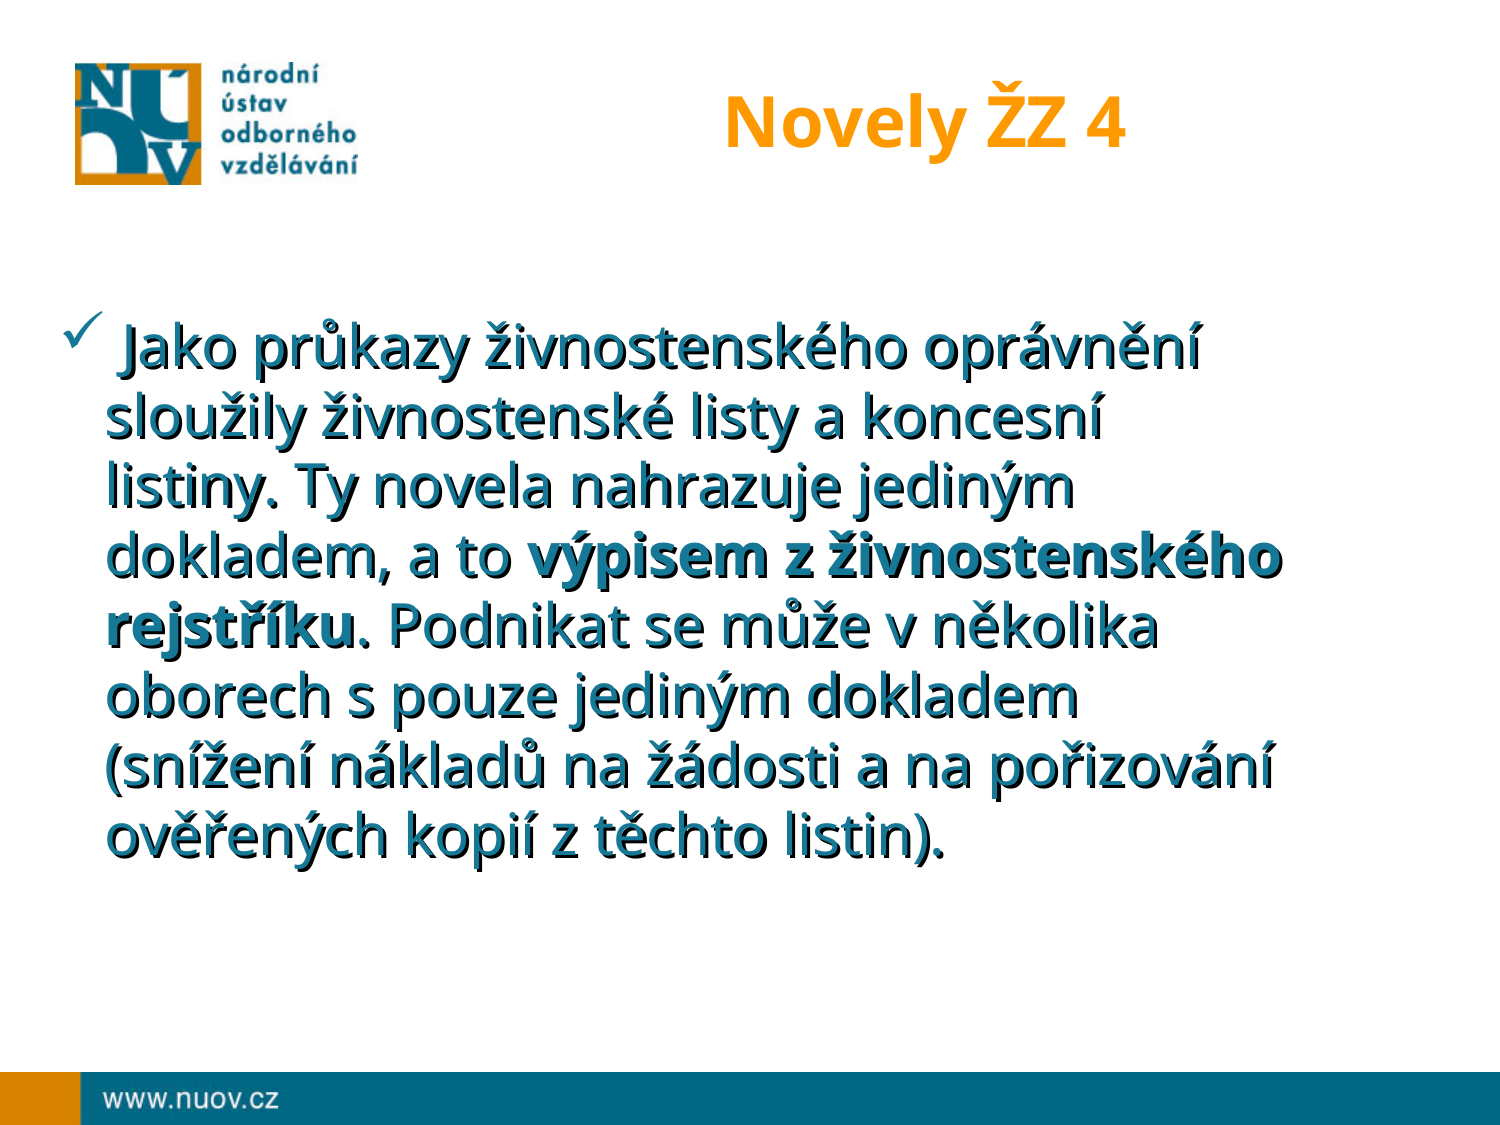

# Novely ŽZ 4
 Jako průkazy živnostenského oprávnění
 sloužily živnostenské listy a koncesní
 listiny. Ty novela nahrazuje jediným
 dokladem, a to výpisem z živnostenského
 rejstříku. Podnikat se může v několika
 oborech s pouze jediným dokladem
 (snížení nákladů na žádosti a na pořizování
 ověřených kopií z těchto listin).